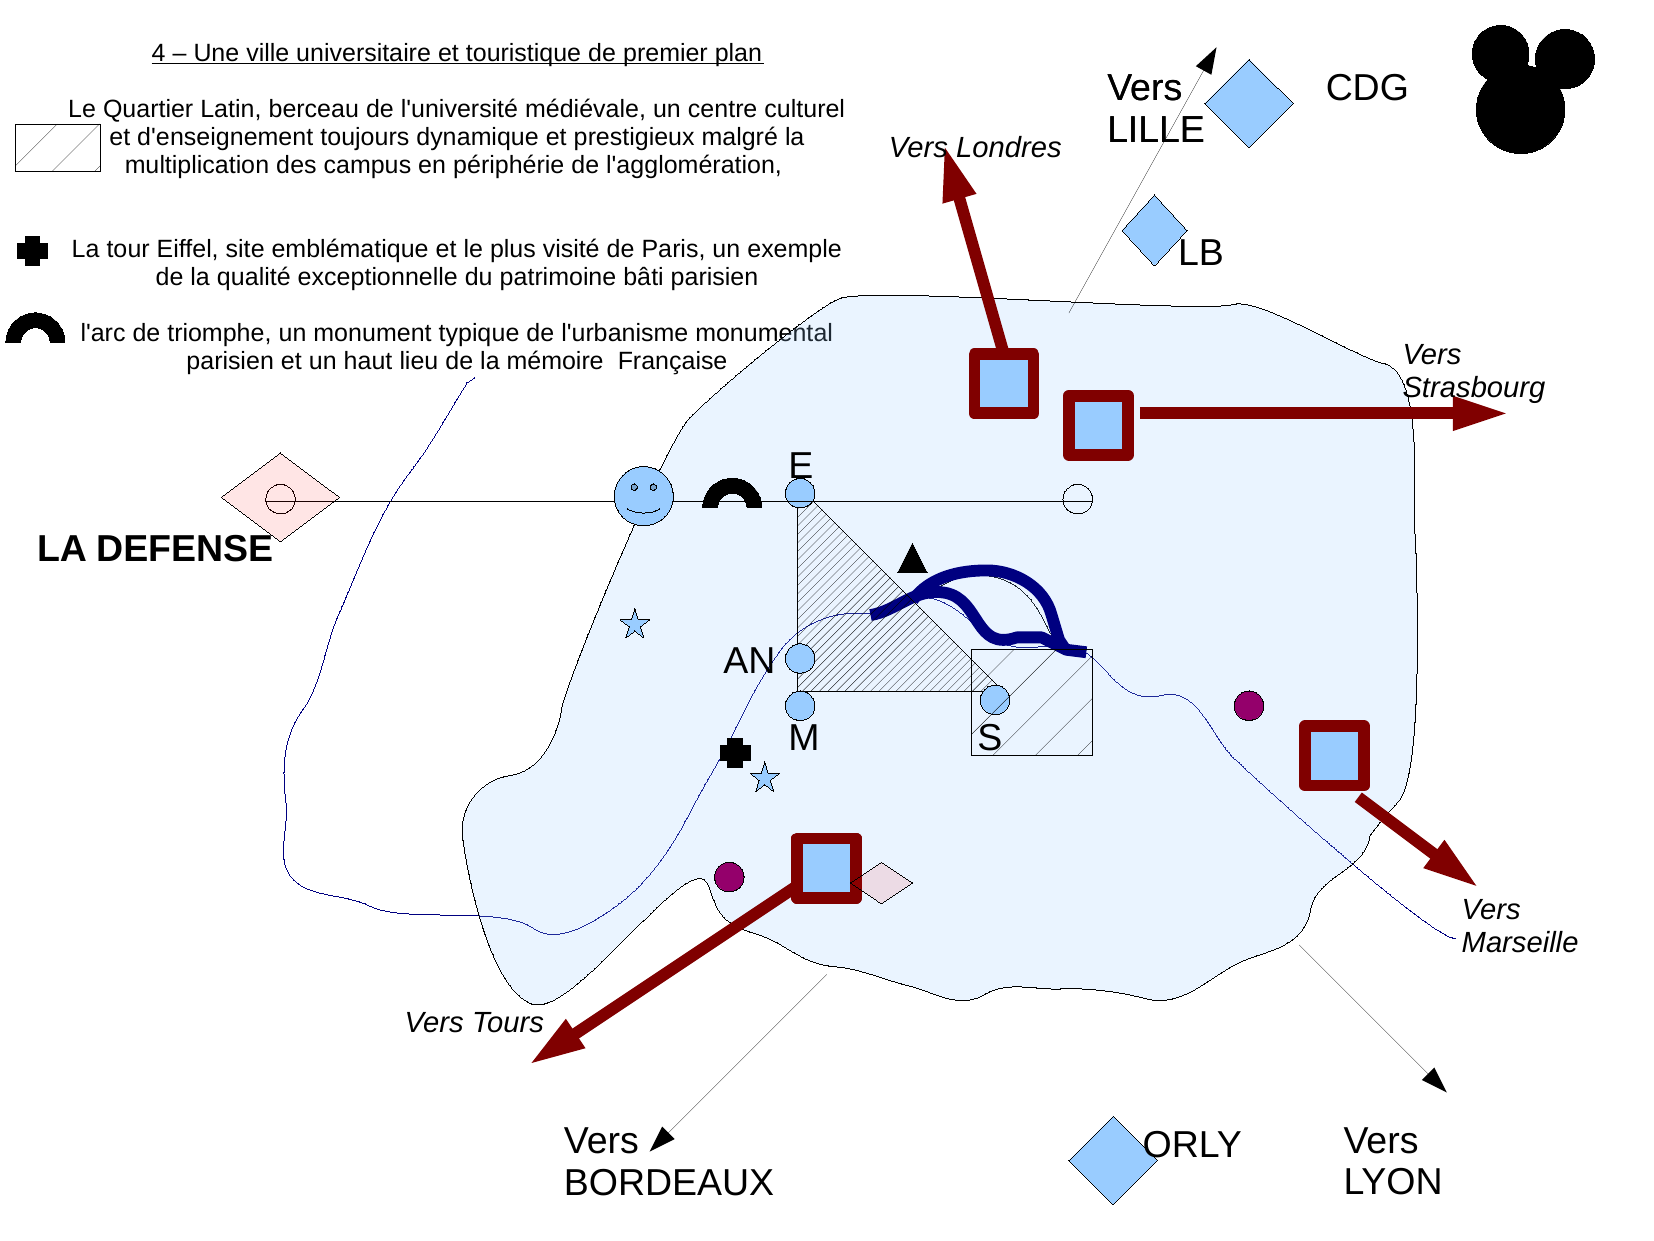

# 4 – Une ville universitaire et touristique de premier plan Le Quartier Latin, berceau de l'université médiévale, un centre culturel et d'enseignement toujours dynamique et prestigieux malgré la multiplication des campus en périphérie de l'agglomération, La tour Eiffel, site emblématique et le plus visité de Paris, un exemple de la qualité exceptionnelle du patrimoine bâti parisien l'arc de triomphe, un monument typique de l'urbanisme monumental parisien et un haut lieu de la mémoire Française
Vers LILLE
Vers LILLE
CDG
Vers Londres
LB
Vers Strasbourg
E
 LA DEFENSE
AN
S
M
Vers Marseille
Vers Tours
Vers LYON
Vers
BORDEAUX
ORLY